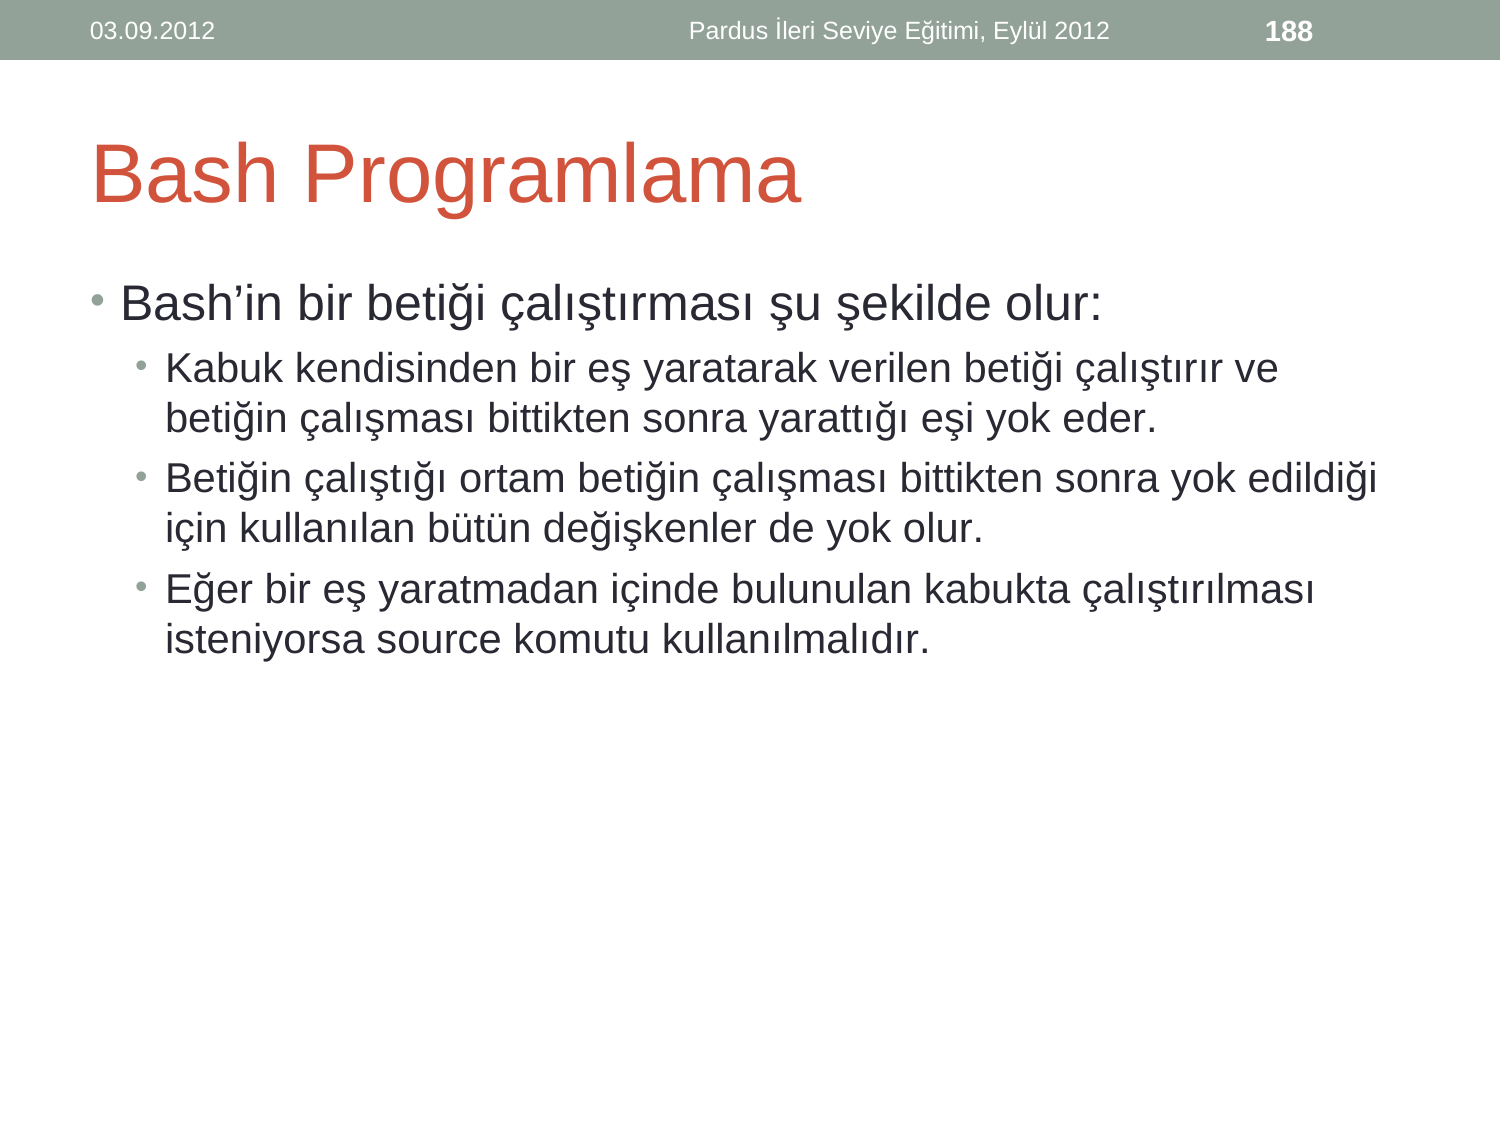

03.09.2012
Pardus İleri Seviye Eğitimi, Eylül 2012
# Bash Programlama
Bash’in bir betiği çalıştırması şu şekilde olur:
Kabuk kendisinden bir eş yaratarak verilen betiği çalıştırır ve betiğin çalışması bittikten sonra yarattığı eşi yok eder.
Betiğin çalıştığı ortam betiğin çalışması bittikten sonra yok edildiği için kullanılan bütün değişkenler de yok olur.
Eğer bir eş yaratmadan içinde bulunulan kabukta çalıştırılması isteniyorsa source komutu kullanılmalıdır.